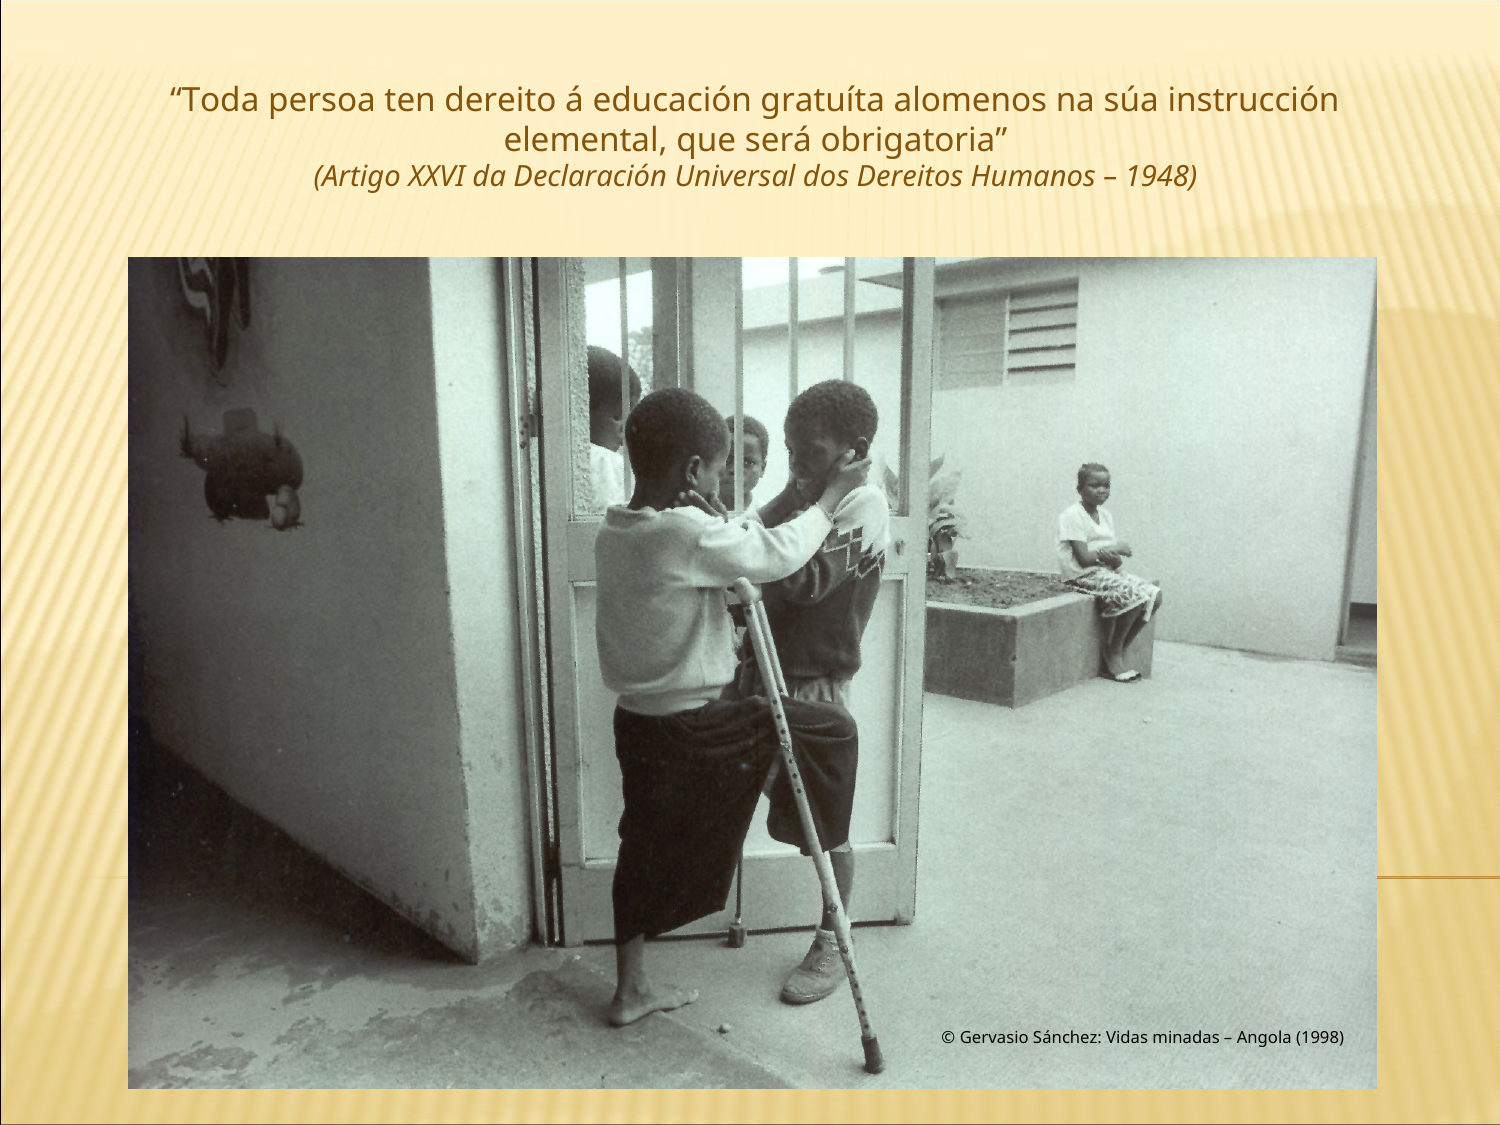

“Toda persoa ten dereito á educación gratuíta alomenos na súa instrucción elemental, que será obrigatoria”
(Artigo XXVI da Declaración Universal dos Dereitos Humanos – 1948)
© Gervasio Sánchez: Vidas minadas – Angola (1998)